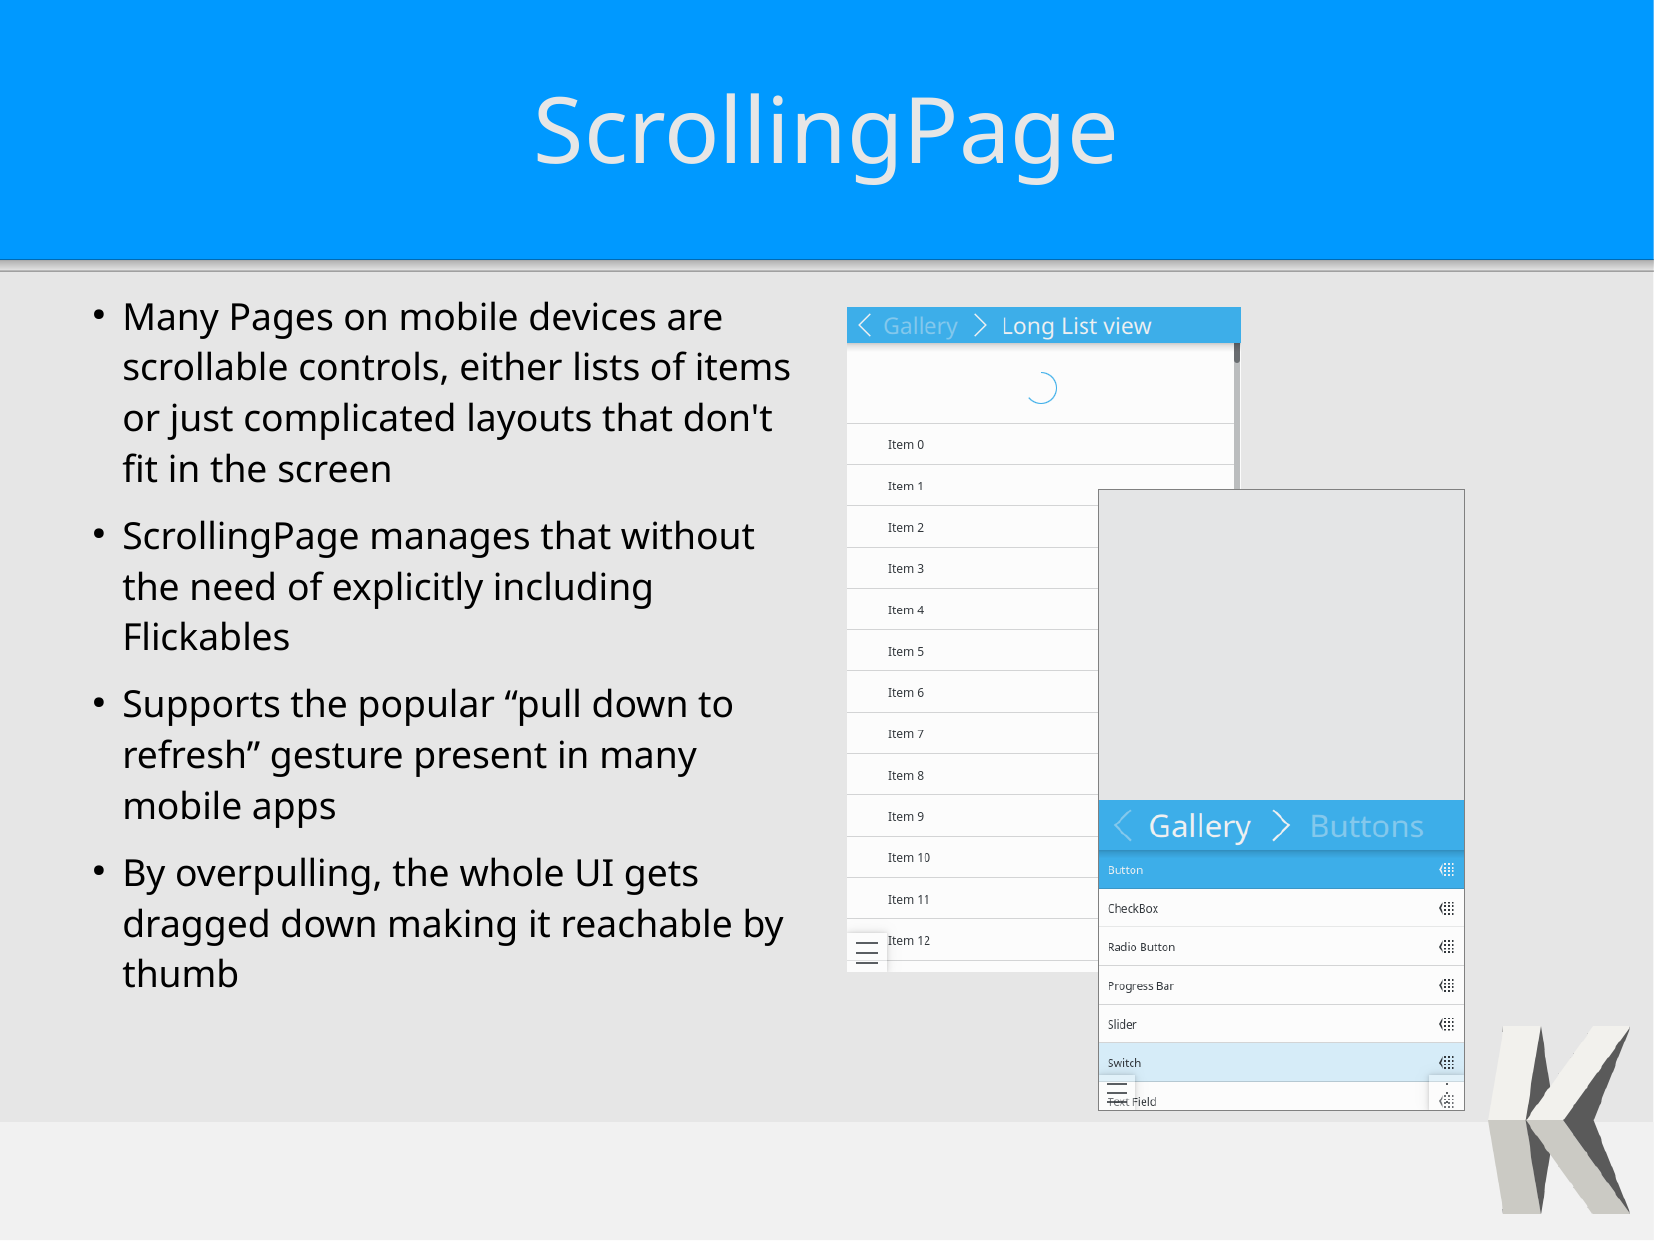

# ScrollingPage
Many Pages on mobile devices are scrollable controls, either lists of items or just complicated layouts that don't fit in the screen
ScrollingPage manages that without the need of explicitly including Flickables
Supports the popular “pull down to refresh” gesture present in many mobile apps
By overpulling, the whole UI gets dragged down making it reachable by thumb